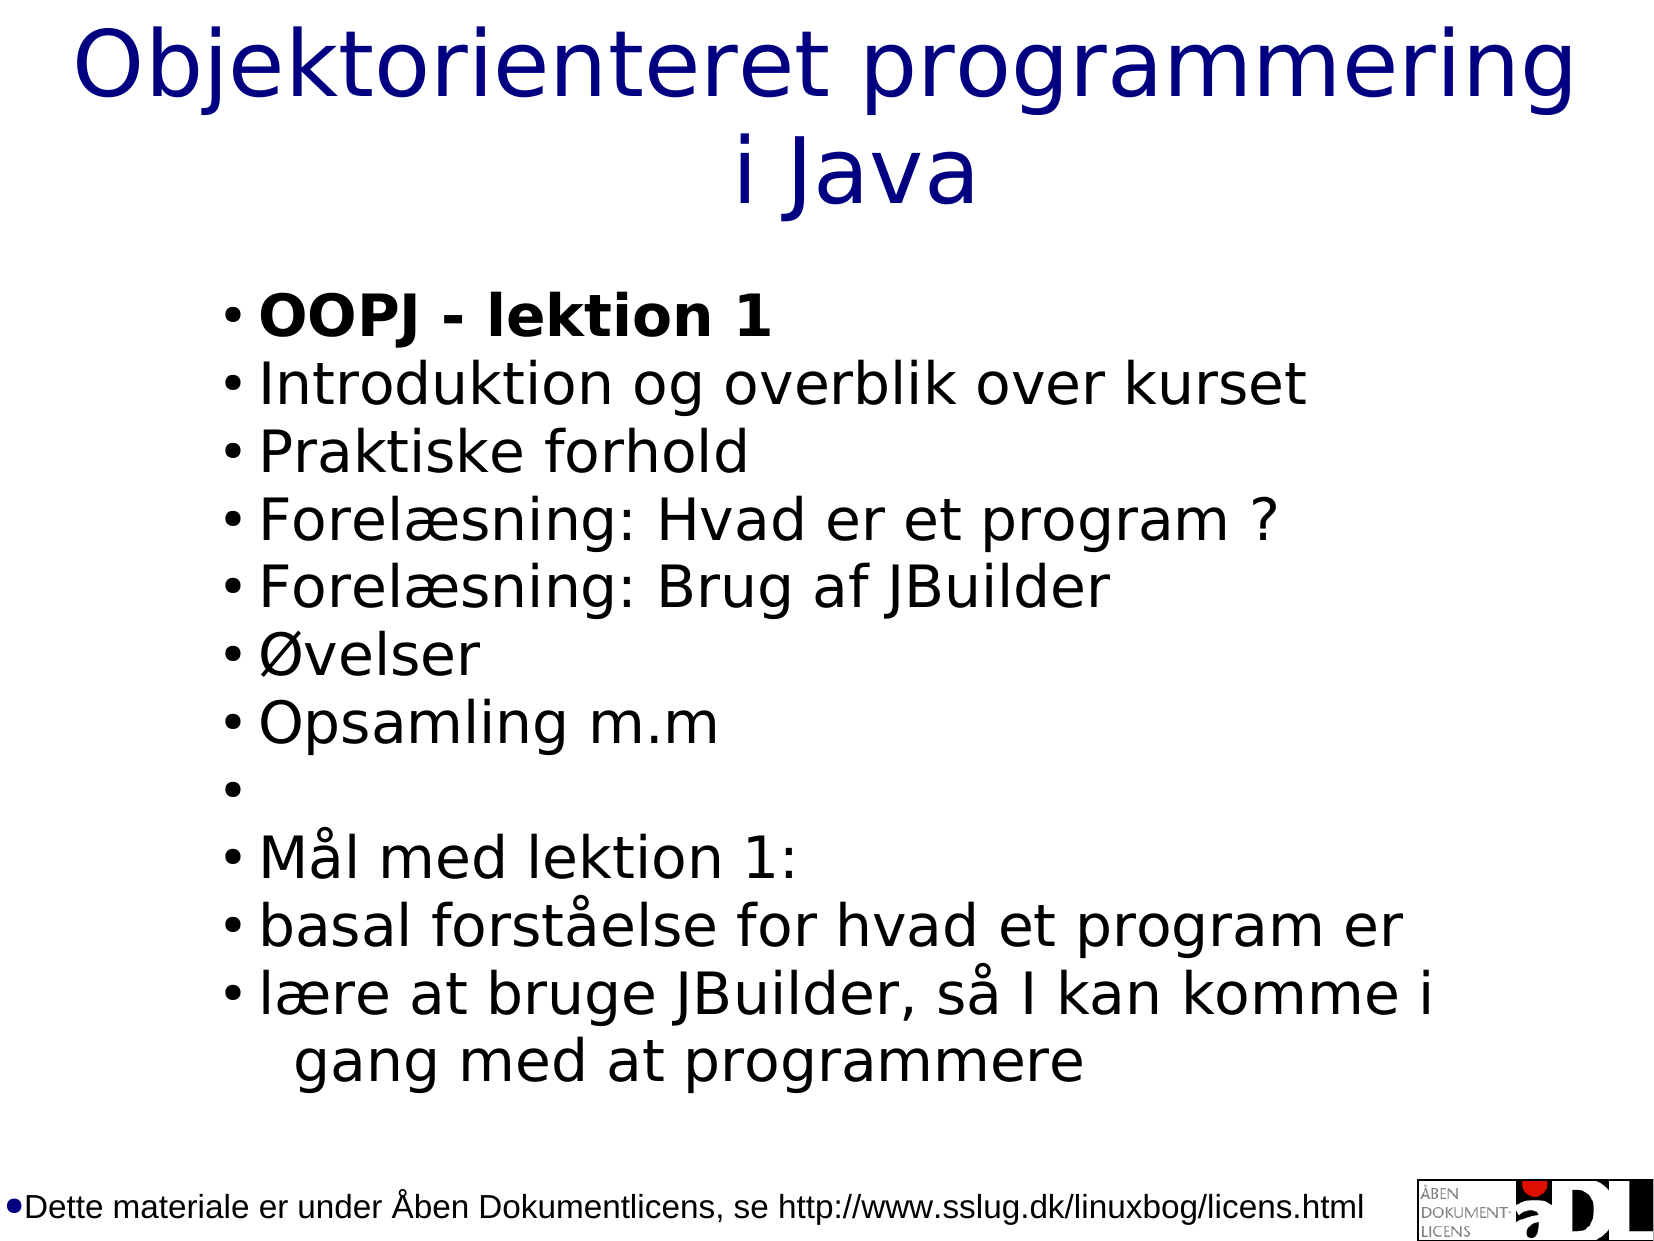

# Objektorienteret programmering i Java
OOPJ - lektion 1
Introduktion og overblik over kurset
Praktiske forhold
Forelæsning: Hvad er et program ?
Forelæsning: Brug af JBuilder
Øvelser
Opsamling m.m
Mål med lektion 1:
basal forståelse for hvad et program er
lære at bruge JBuilder, så I kan komme i gang med at programmere
Dette materiale er under Åben Dokumentlicens, se http://www.sslug.dk/linuxbog/licens.html